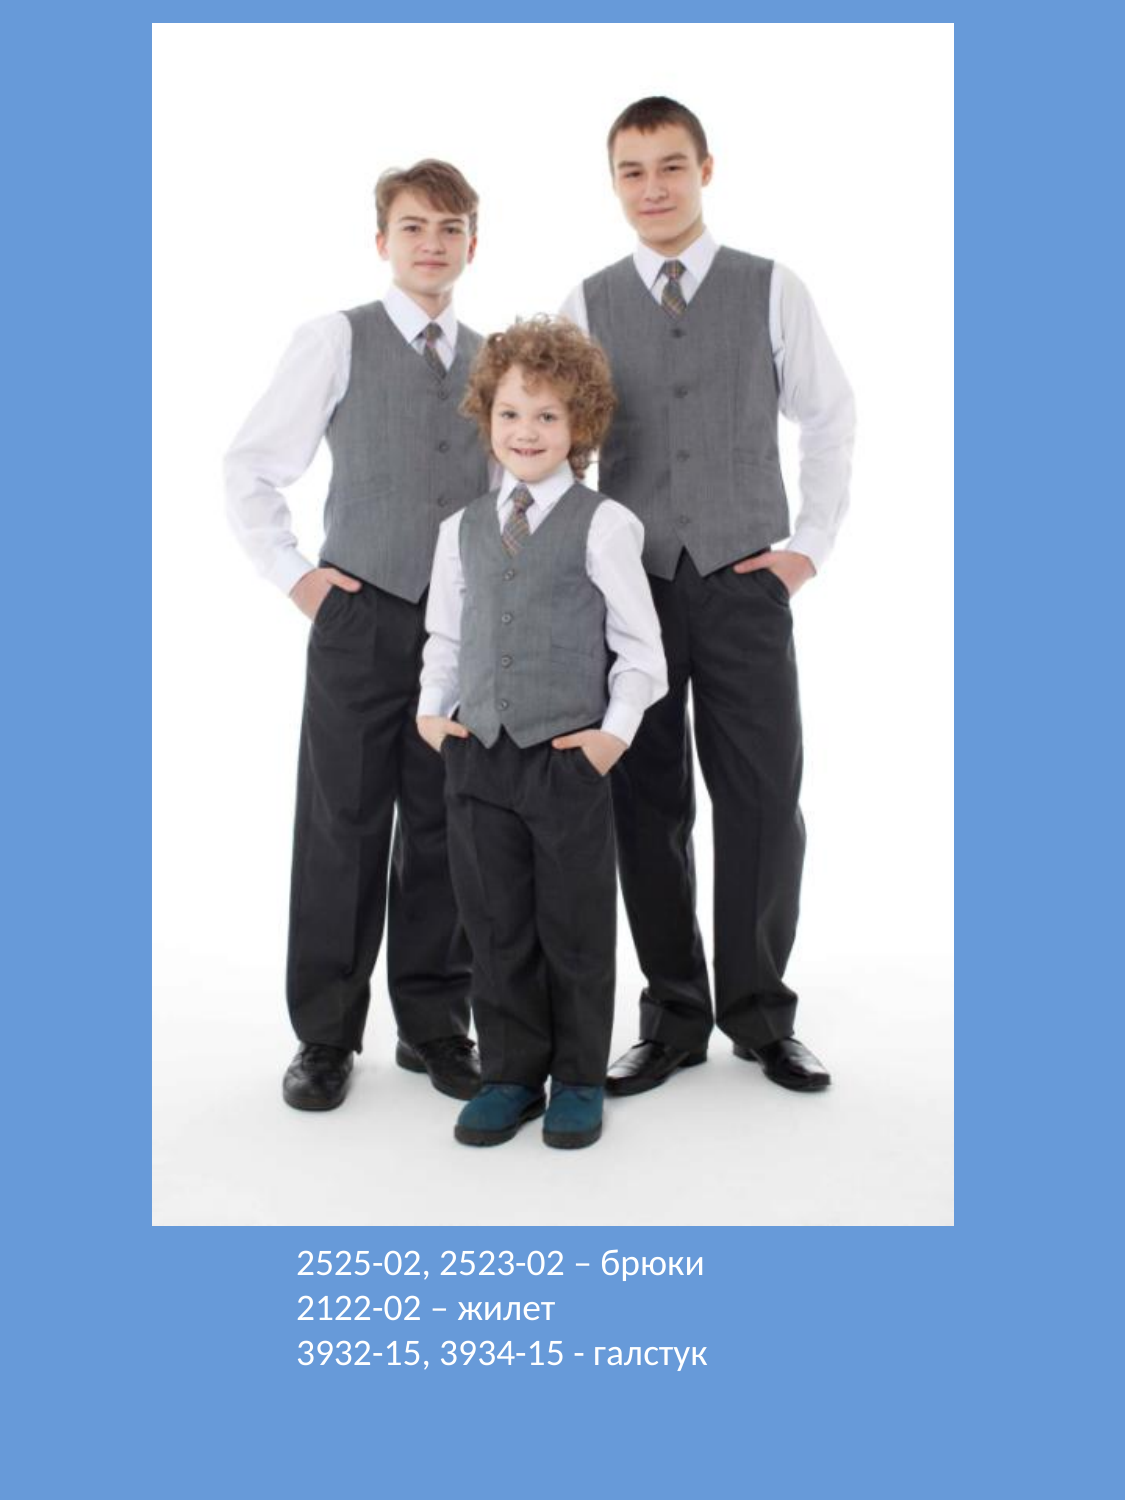

2525-02, 2523-02 – брюки
2122-02 – жилет
3932-15, 3934-15 - галстук